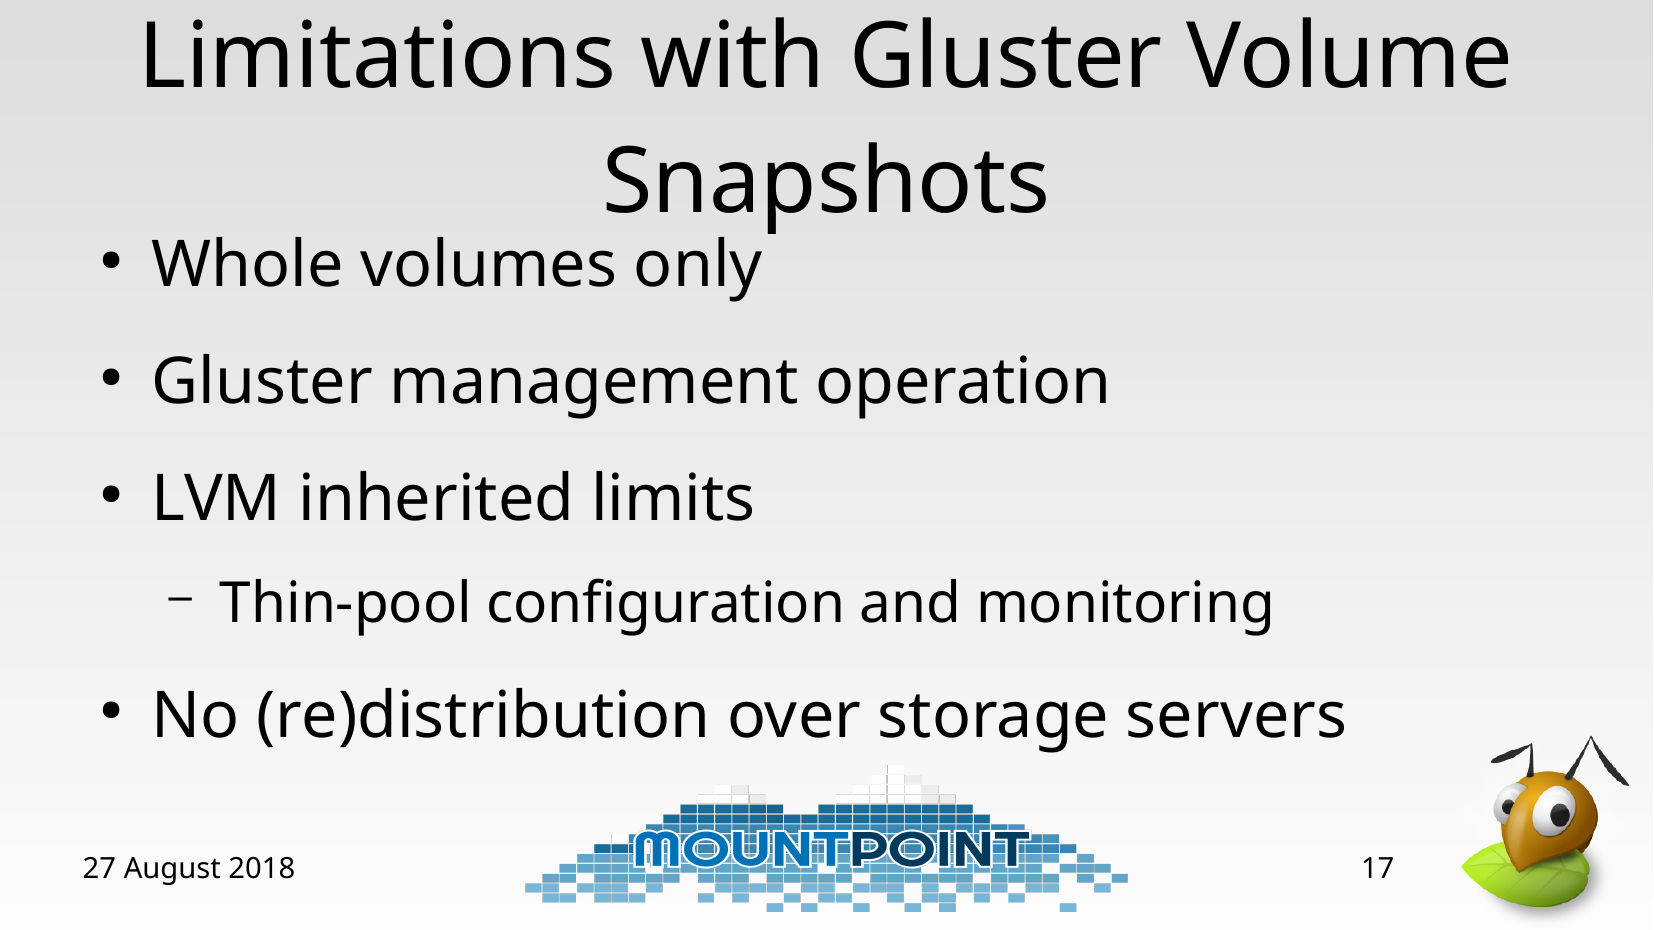

# Limitations with Gluster Volume Snapshots
Whole volumes only
Gluster management operation
LVM inherited limits
Thin-pool configuration and monitoring
No (re)distribution over storage servers
27 August 2018
17